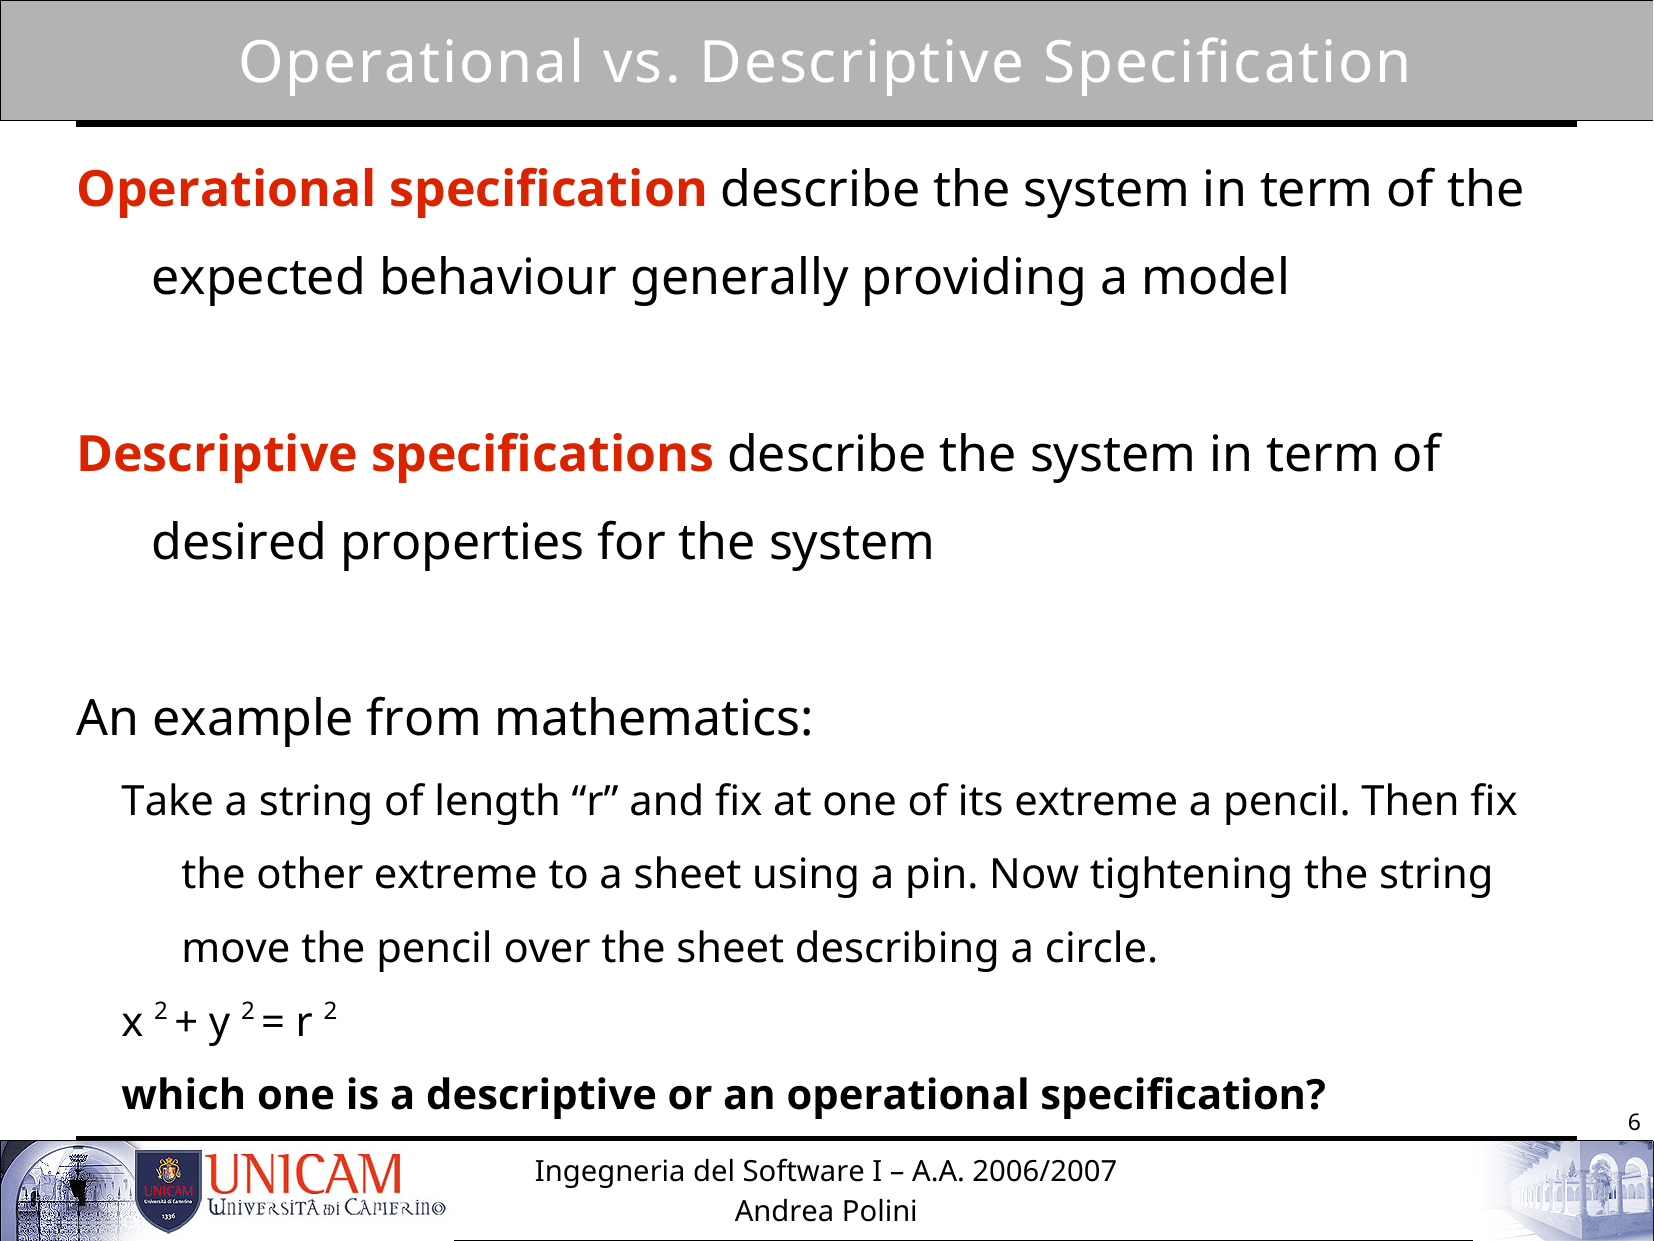

# Operational vs. Descriptive Specification
Operational specification describe the system in term of the expected behaviour generally providing a model
Descriptive specifications describe the system in term of desired properties for the system
An example from mathematics:
Take a string of length “r” and fix at one of its extreme a pencil. Then fix the other extreme to a sheet using a pin. Now tightening the string move the pencil over the sheet describing a circle.
x 2 + y 2 = r 2
which one is a descriptive or an operational specification?
6